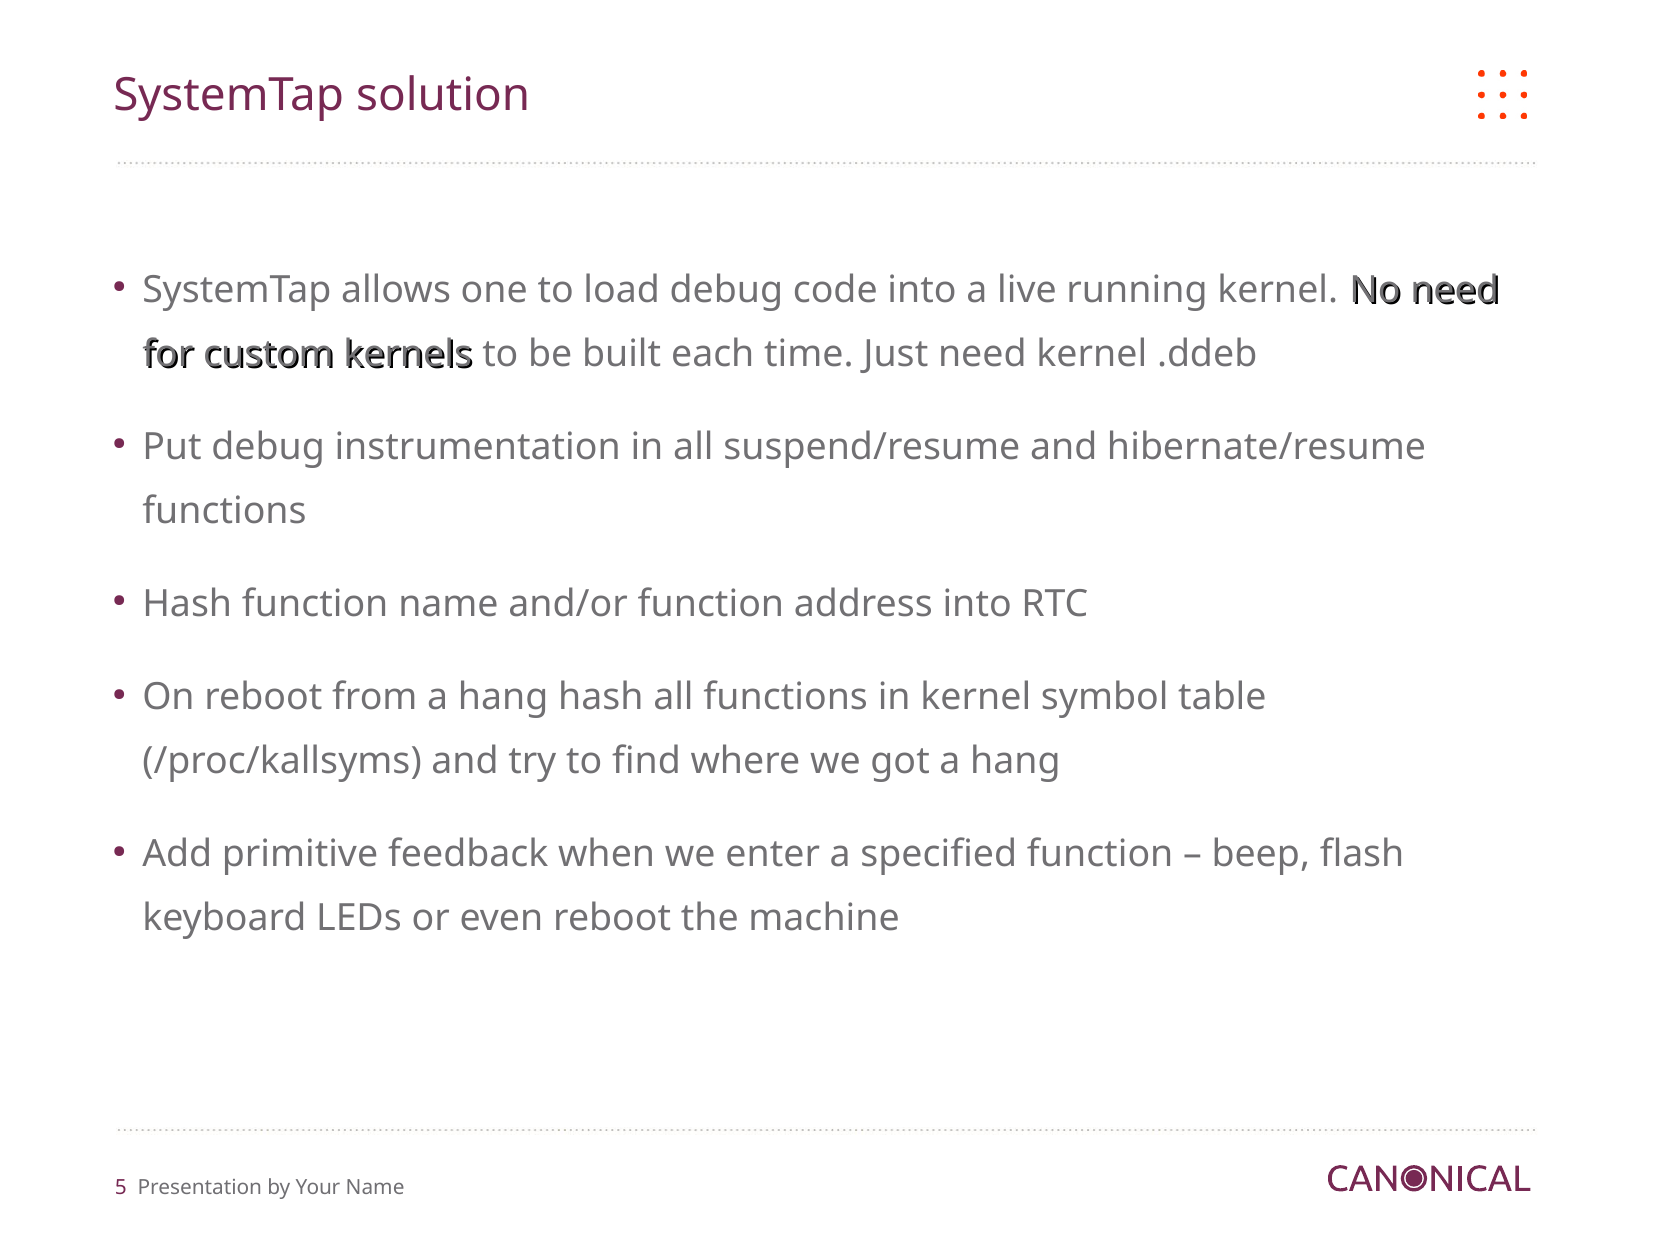

# SystemTap solution
SystemTap allows one to load debug code into a live running kernel. No need for custom kernels to be built each time. Just need kernel .ddeb
Put debug instrumentation in all suspend/resume and hibernate/resume functions
Hash function name and/or function address into RTC
On reboot from a hang hash all functions in kernel symbol table (/proc/kallsyms) and try to find where we got a hang
Add primitive feedback when we enter a specified function – beep, flash keyboard LEDs or even reboot the machine